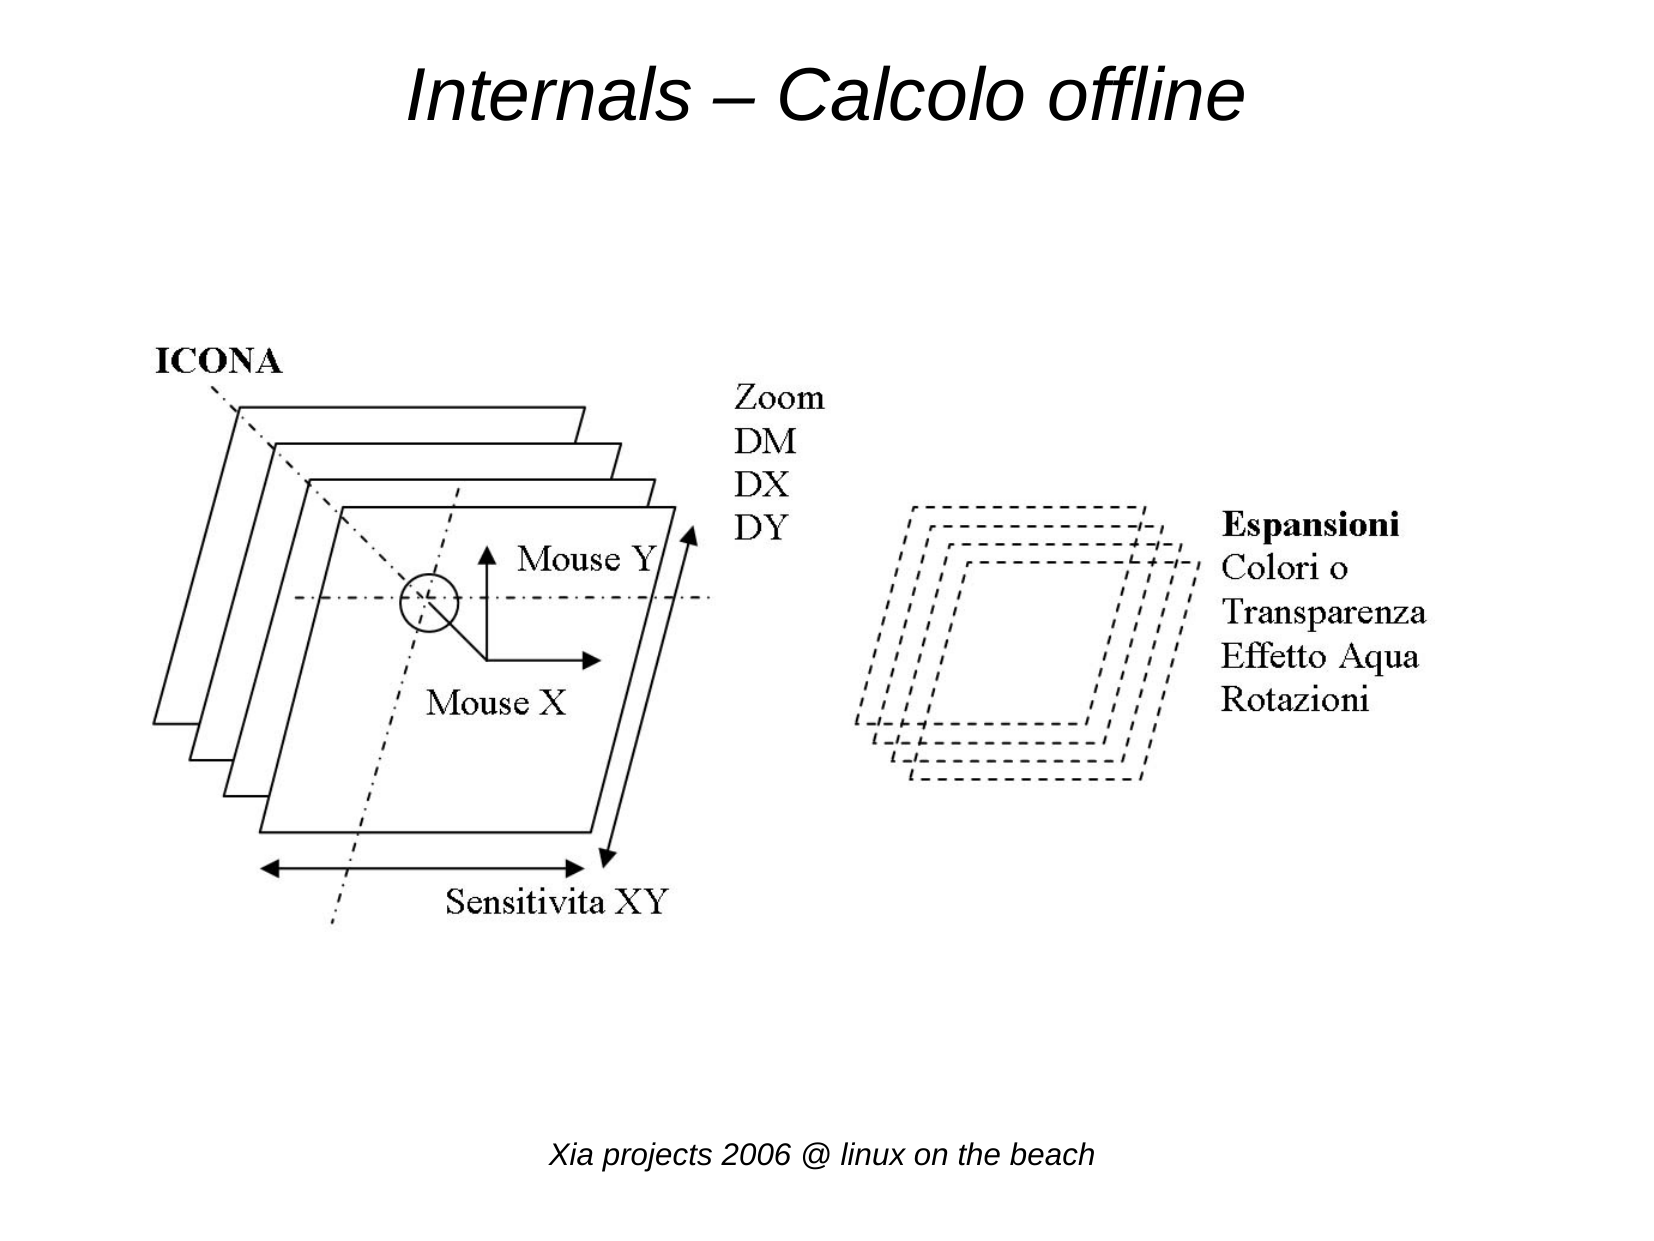

# Internals – Calcolo offline
Xia projects 2006 @ linux on the beach